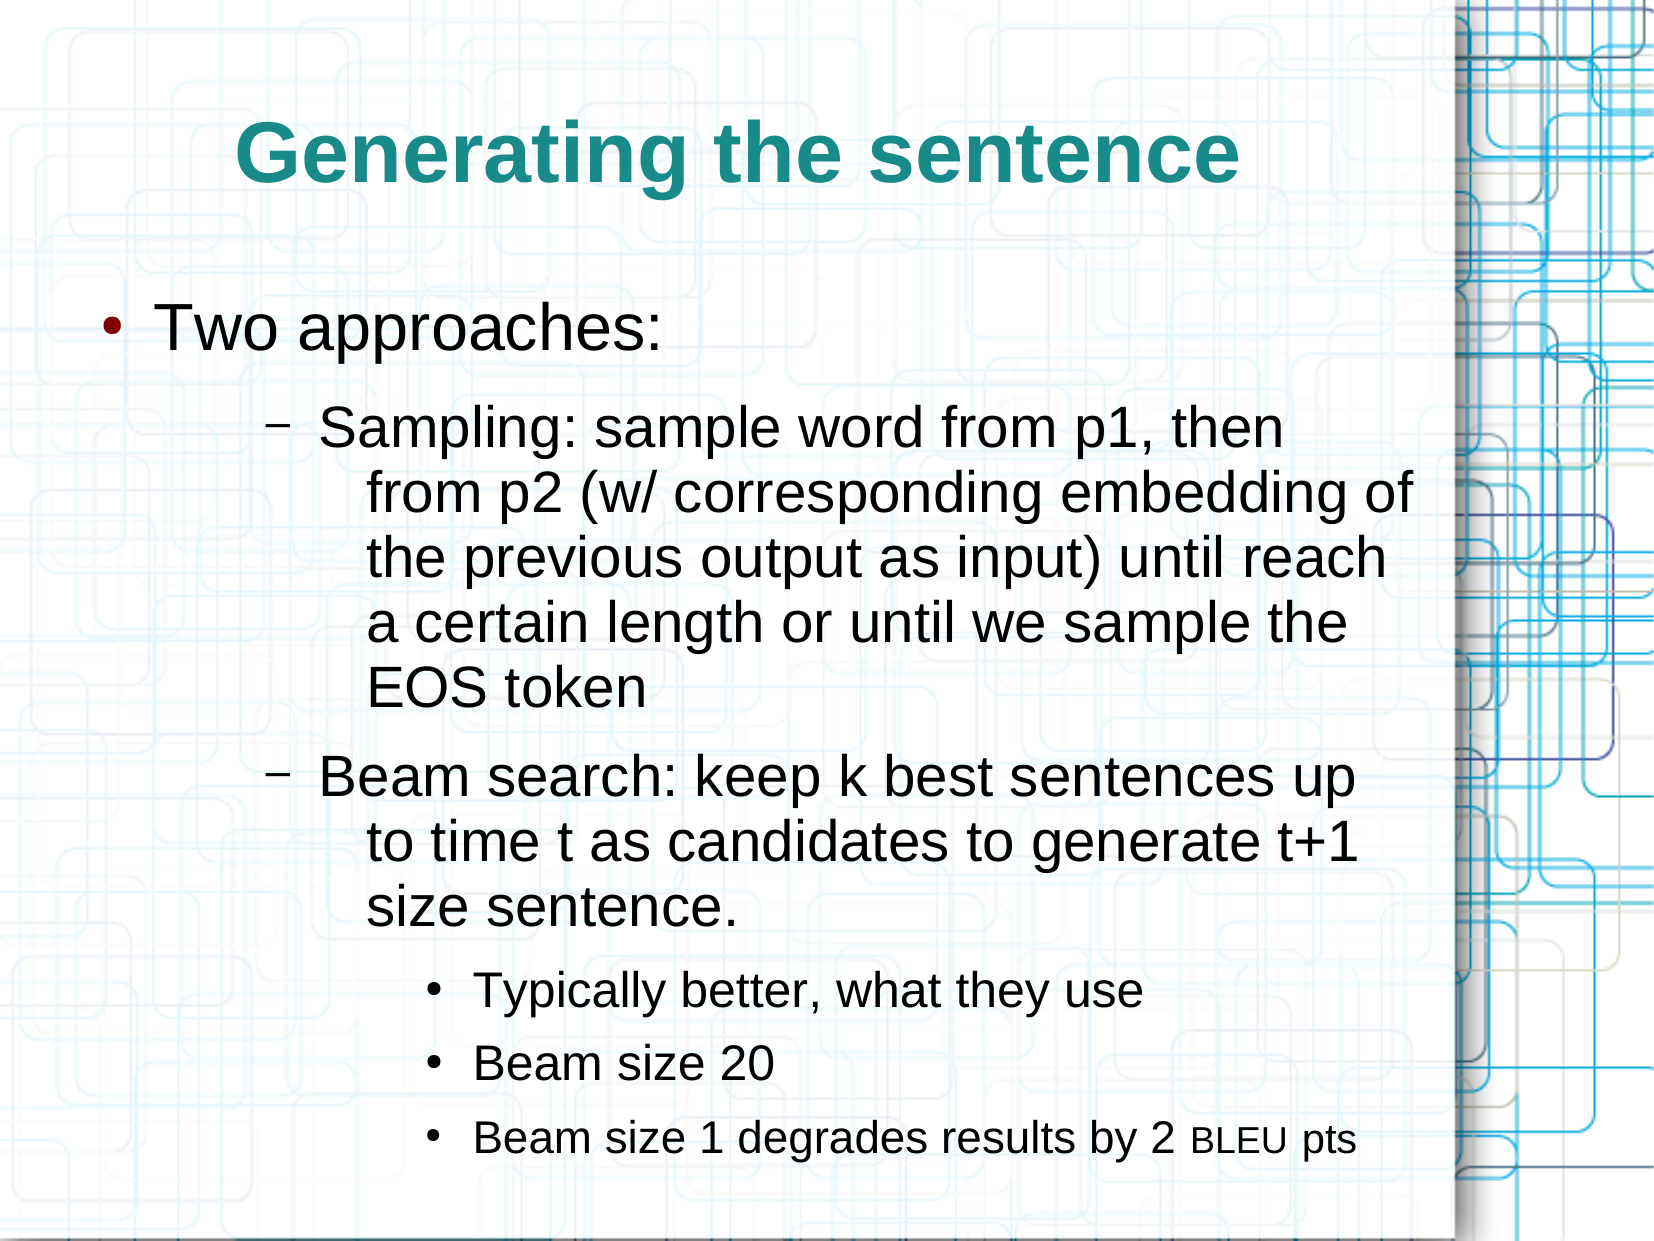

# Generating the sentence
Two approaches:
Sampling: sample word from p1, then from p2 (w/ corresponding embedding of the previous output as input) until reach a certain length or until we sample the EOS token
Beam search: keep k best sentences up to time t as candidates to generate t+1 size sentence.
Typically better, what they use
Beam size 20
Beam size 1 degrades results by 2 BLEU pts